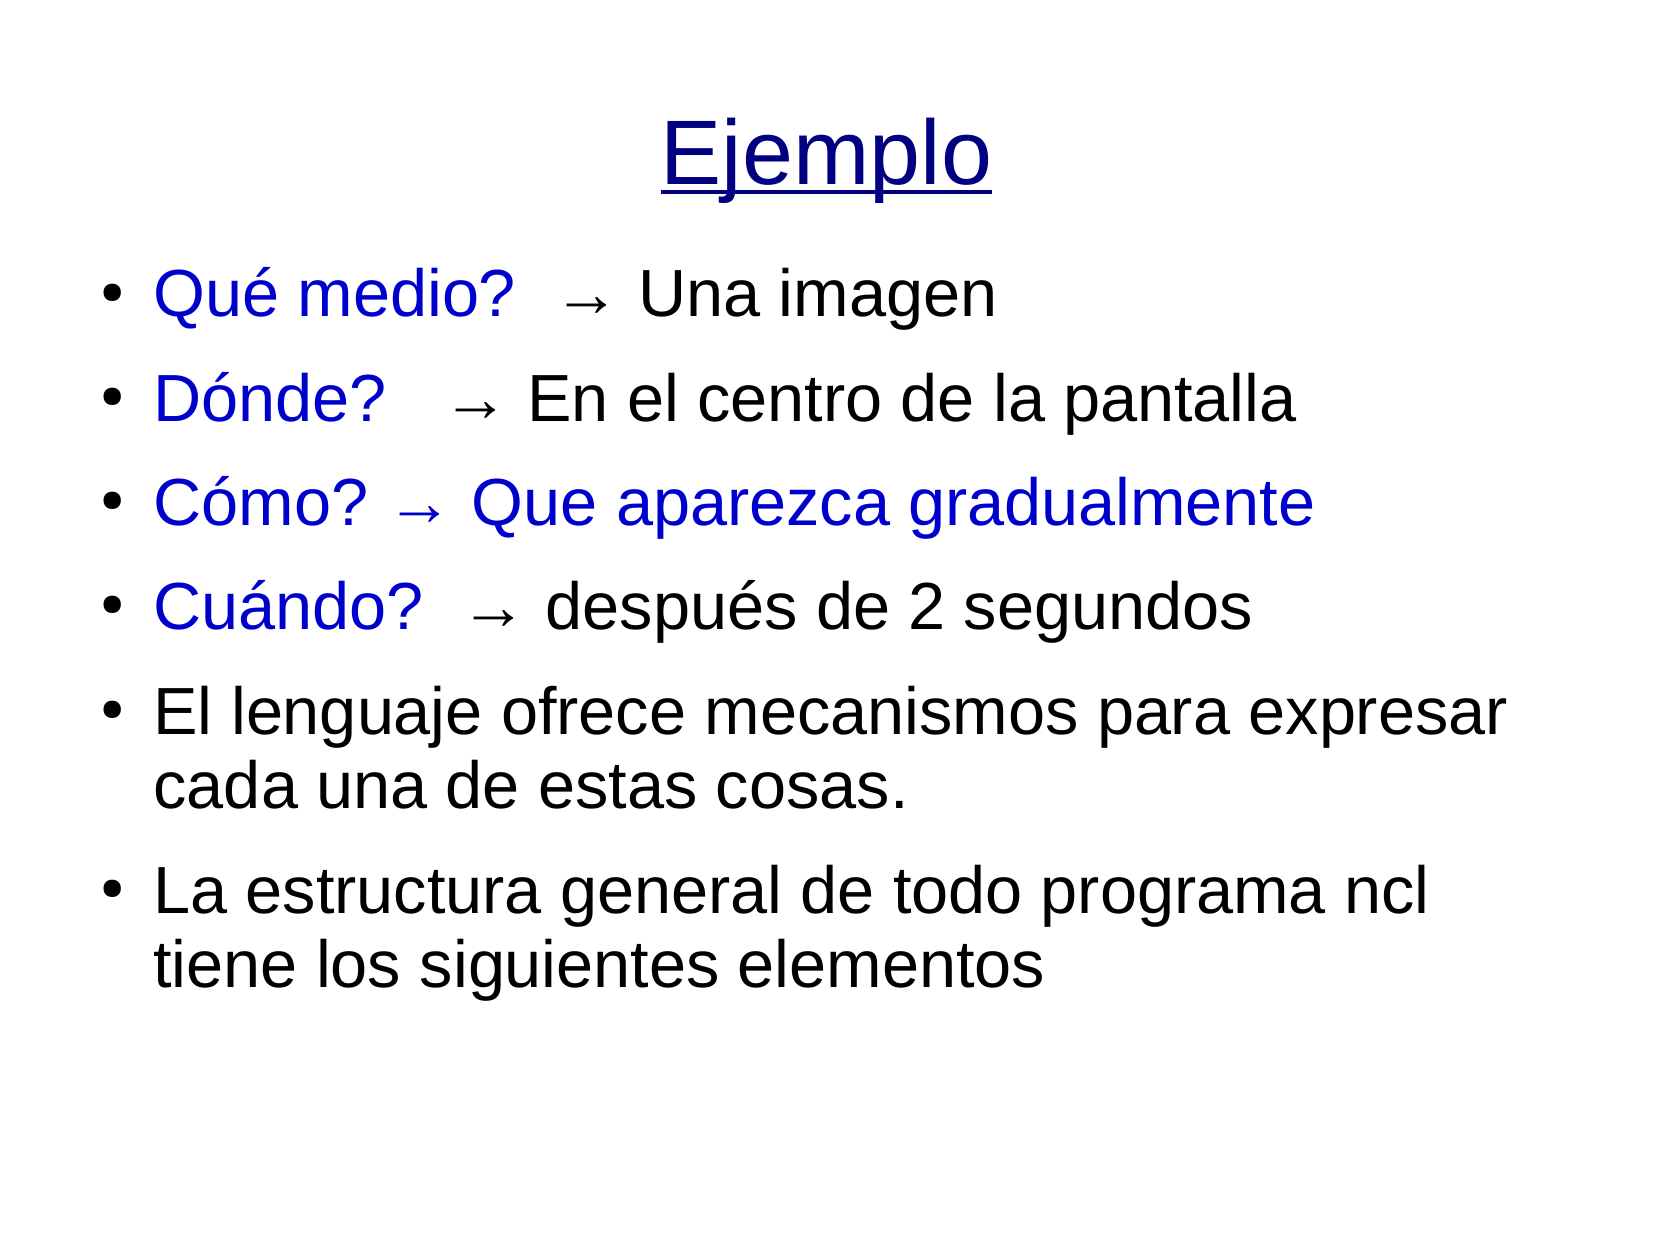

# Ejemplo
Qué medio? → Una imagen
Dónde? → En el centro de la pantalla
Cómo? → Que aparezca gradualmente
Cuándo? → después de 2 segundos
El lenguaje ofrece mecanismos para expresar cada una de estas cosas.
La estructura general de todo programa ncl tiene los siguientes elementos